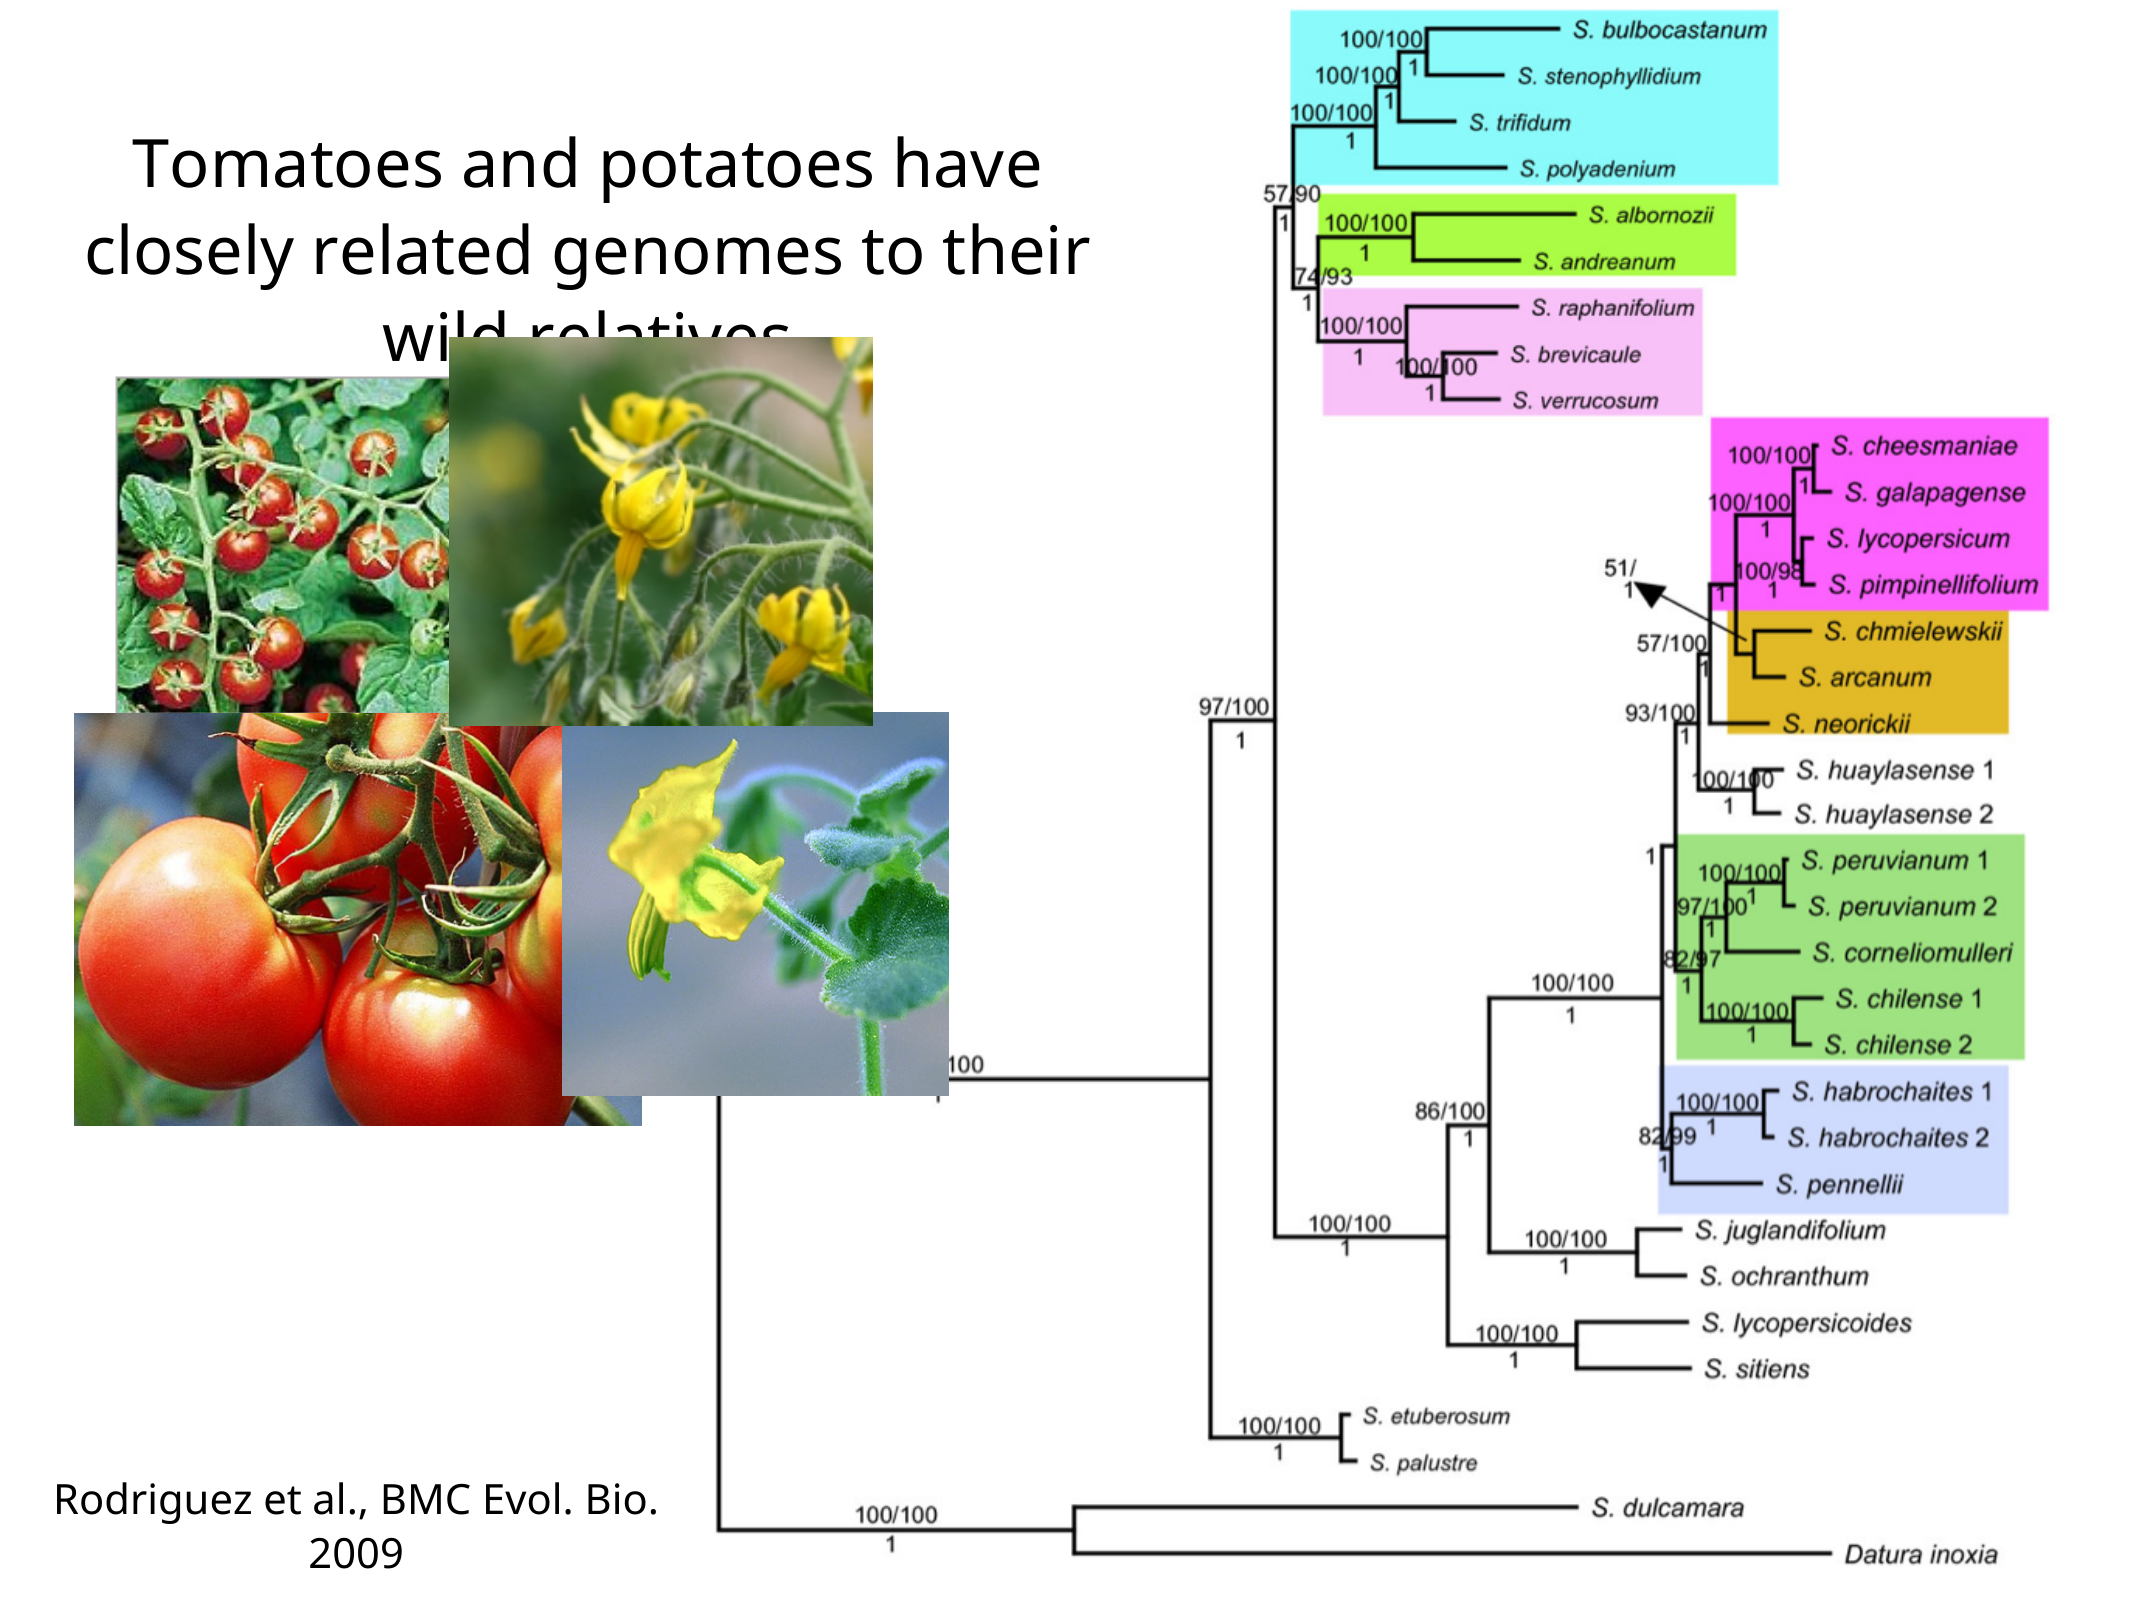

Tomatoes and potatoes have closely related genomes to their wild relatives
Rodriguez et al., BMC Evol. Bio. 2009